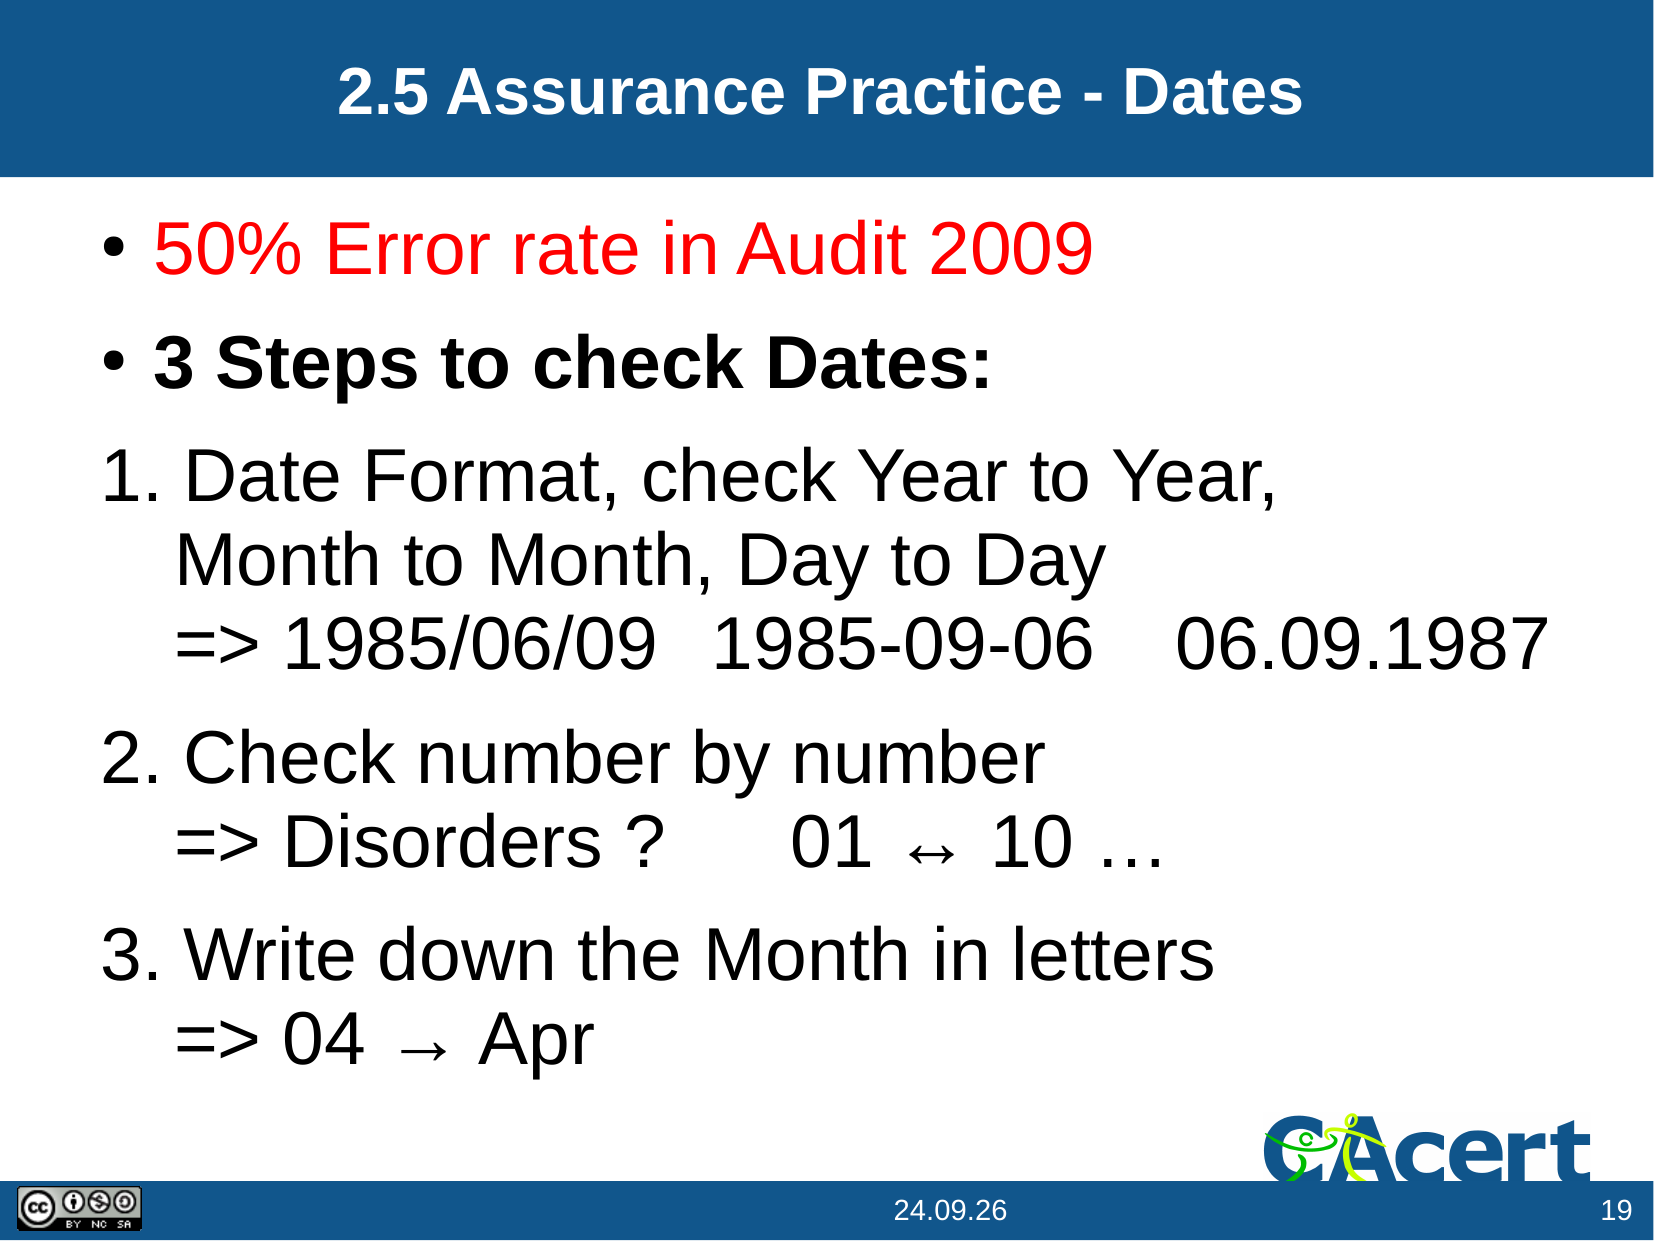

# 2.5 Assurance Practice - Dates
50% Error rate in Audit 2009
3 Steps to check Dates:
 Date Format, check Year to Year,
 Month to Month, Day to Day
 => 1985/06/09	 1985-09-06	 06.09.1987
 Check number by number
 => Disorders ? 01 ↔ 10 …
 Write down the Month in letters
 => 04 → Apr